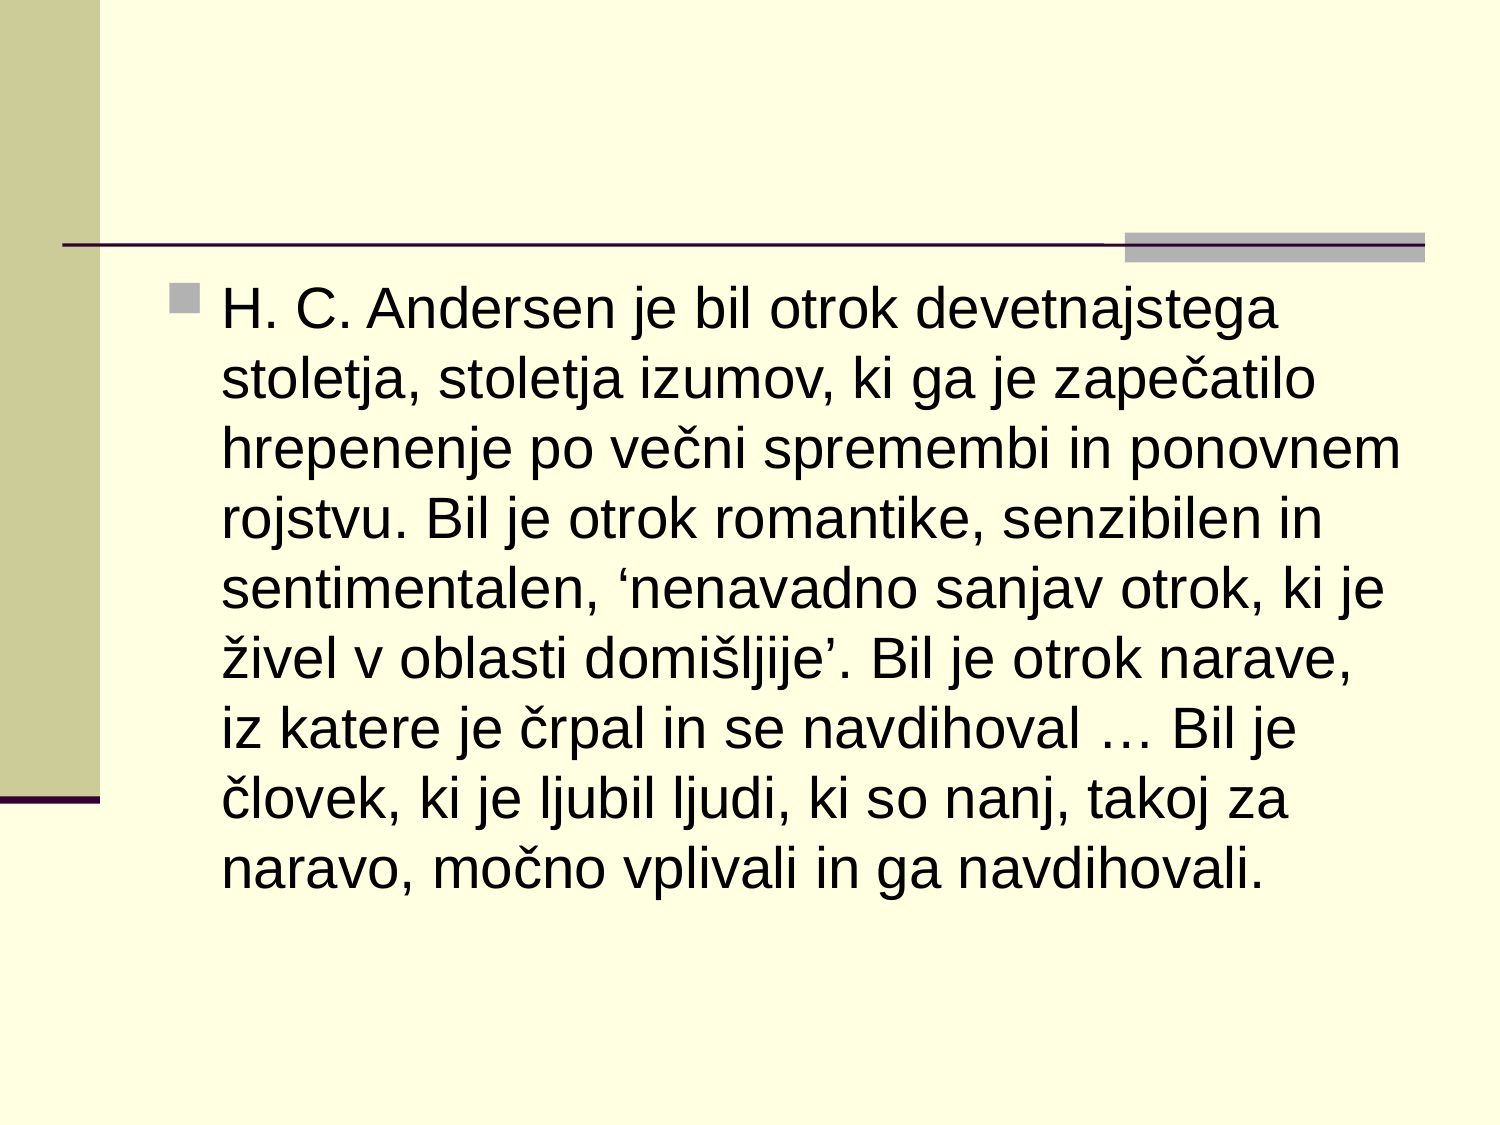

#
H. C. Andersen je bil otrok devetnajstega stoletja, stoletja izumov, ki ga je zapečatilo hrepenenje po večni spremembi in ponovnem rojstvu. Bil je otrok romantike, senzibilen in sentimentalen, ‘nenavadno sanjav otrok, ki je živel v oblasti domišljije’. Bil je otrok narave, iz katere je črpal in se navdihoval … Bil je človek, ki je ljubil ljudi, ki so nanj, takoj za naravo, močno vplivali in ga navdihovali.